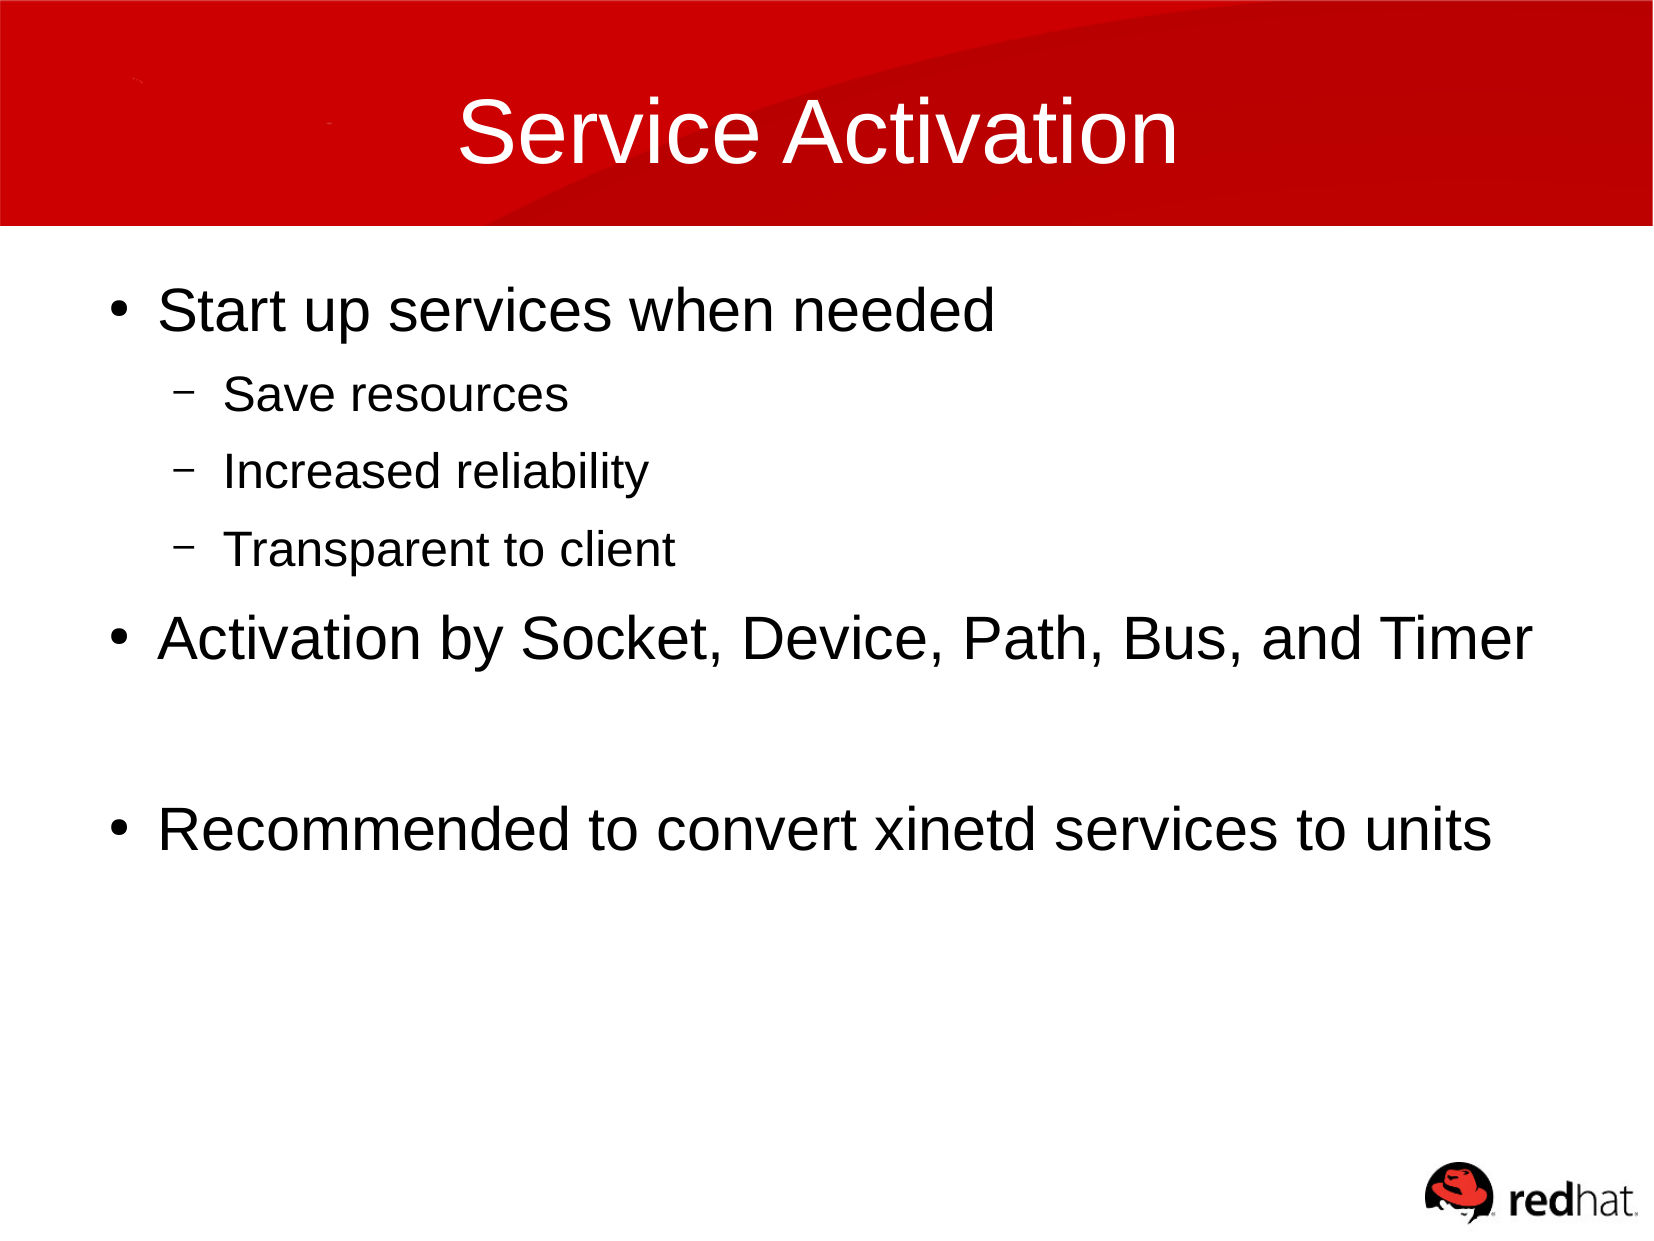

# Service Activation
Start up services when needed
Save resources
Increased reliability
Transparent to client
Activation by Socket, Device, Path, Bus, and Timer
Recommended to convert xinetd services to units